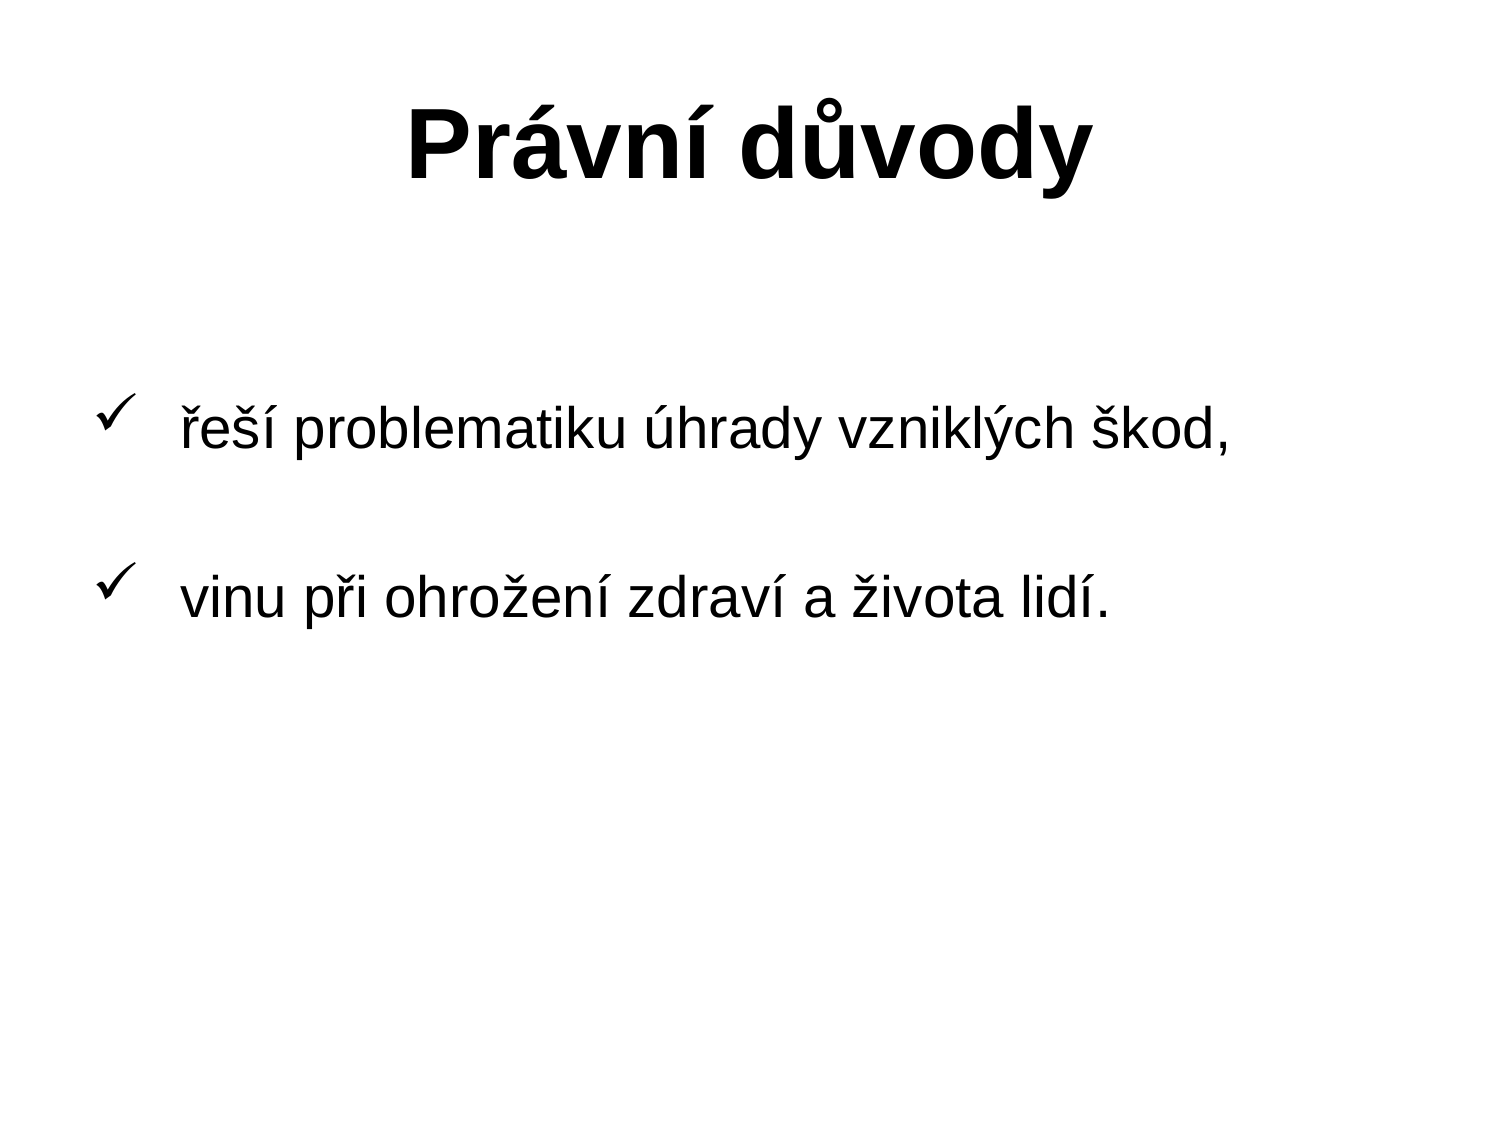

# Právní důvody
řeší problematiku úhrady vzniklých škod,
vinu při ohrožení zdraví a života lidí.